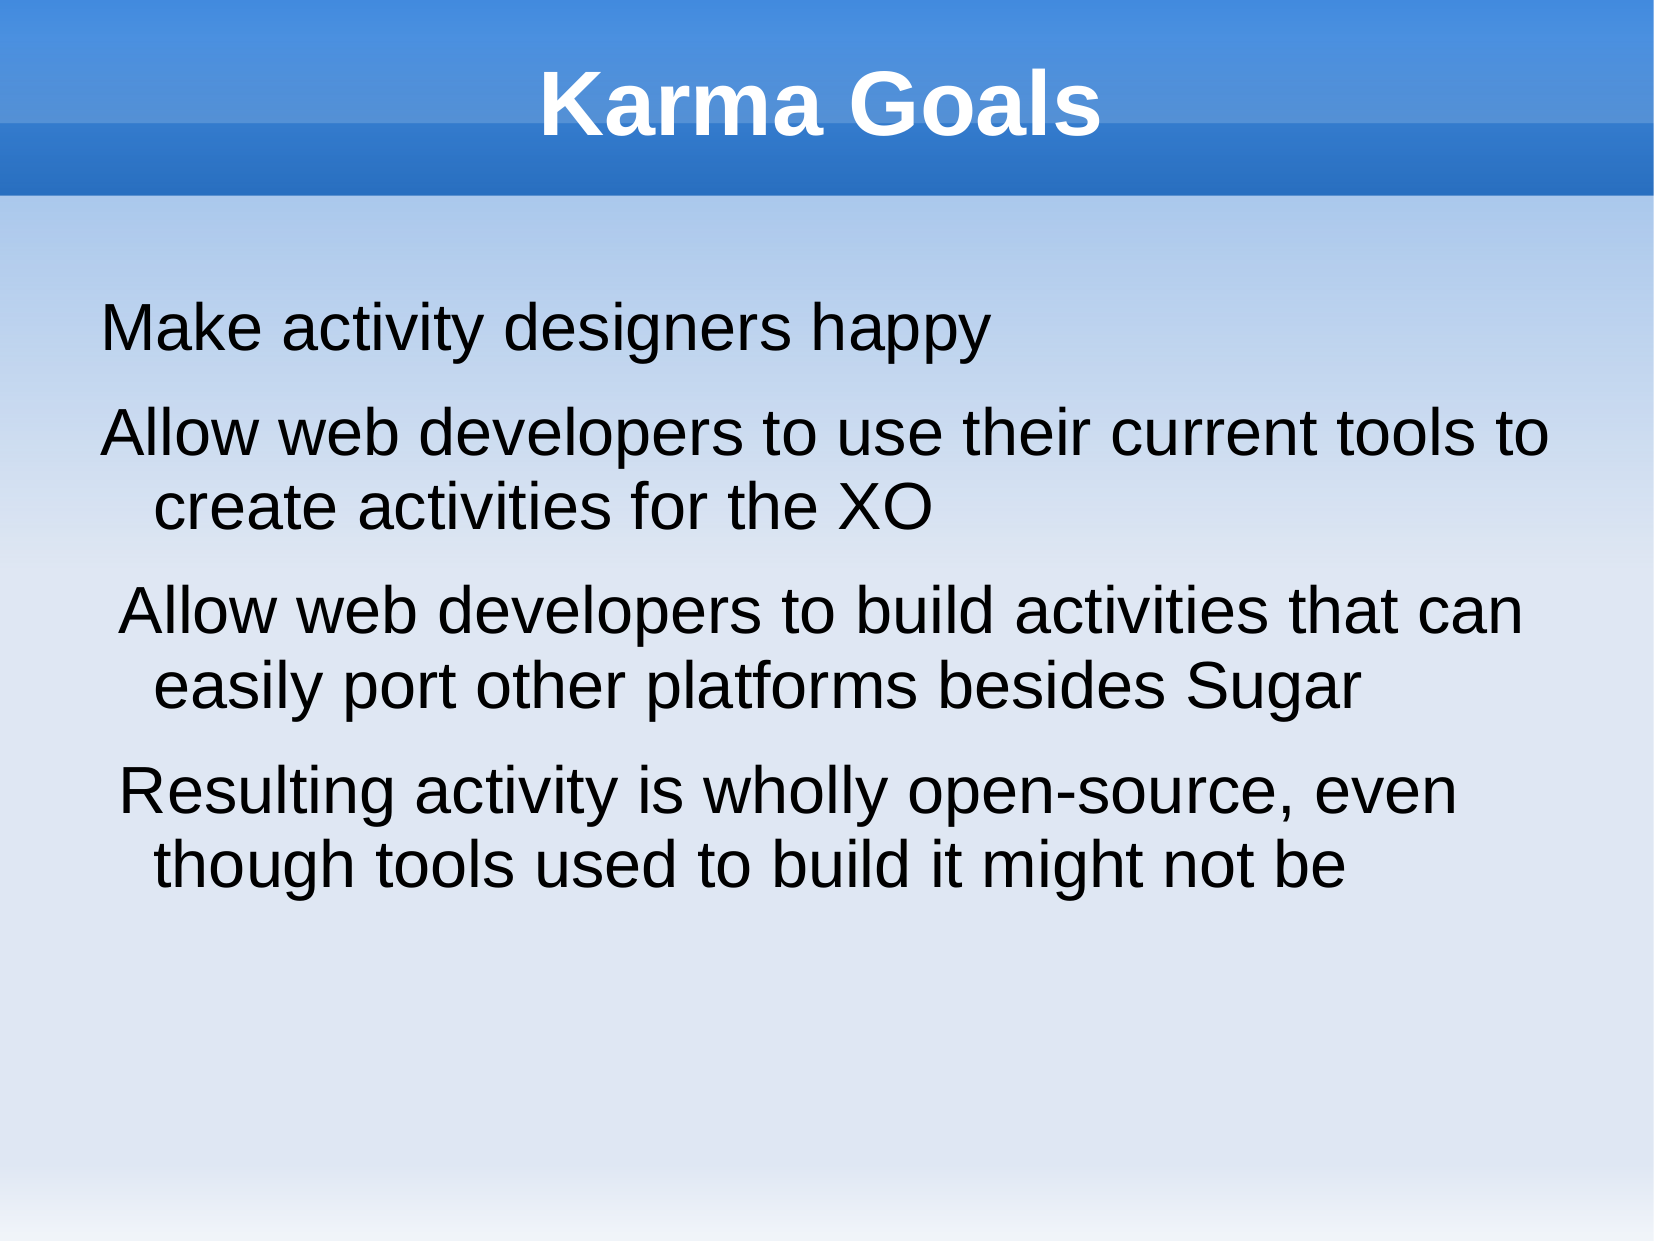

# Karma Goals
Make activity designers happy
Allow web developers to use their current tools to create activities for the XO
 Allow web developers to build activities that can easily port other platforms besides Sugar
 Resulting activity is wholly open-source, even though tools used to build it might not be